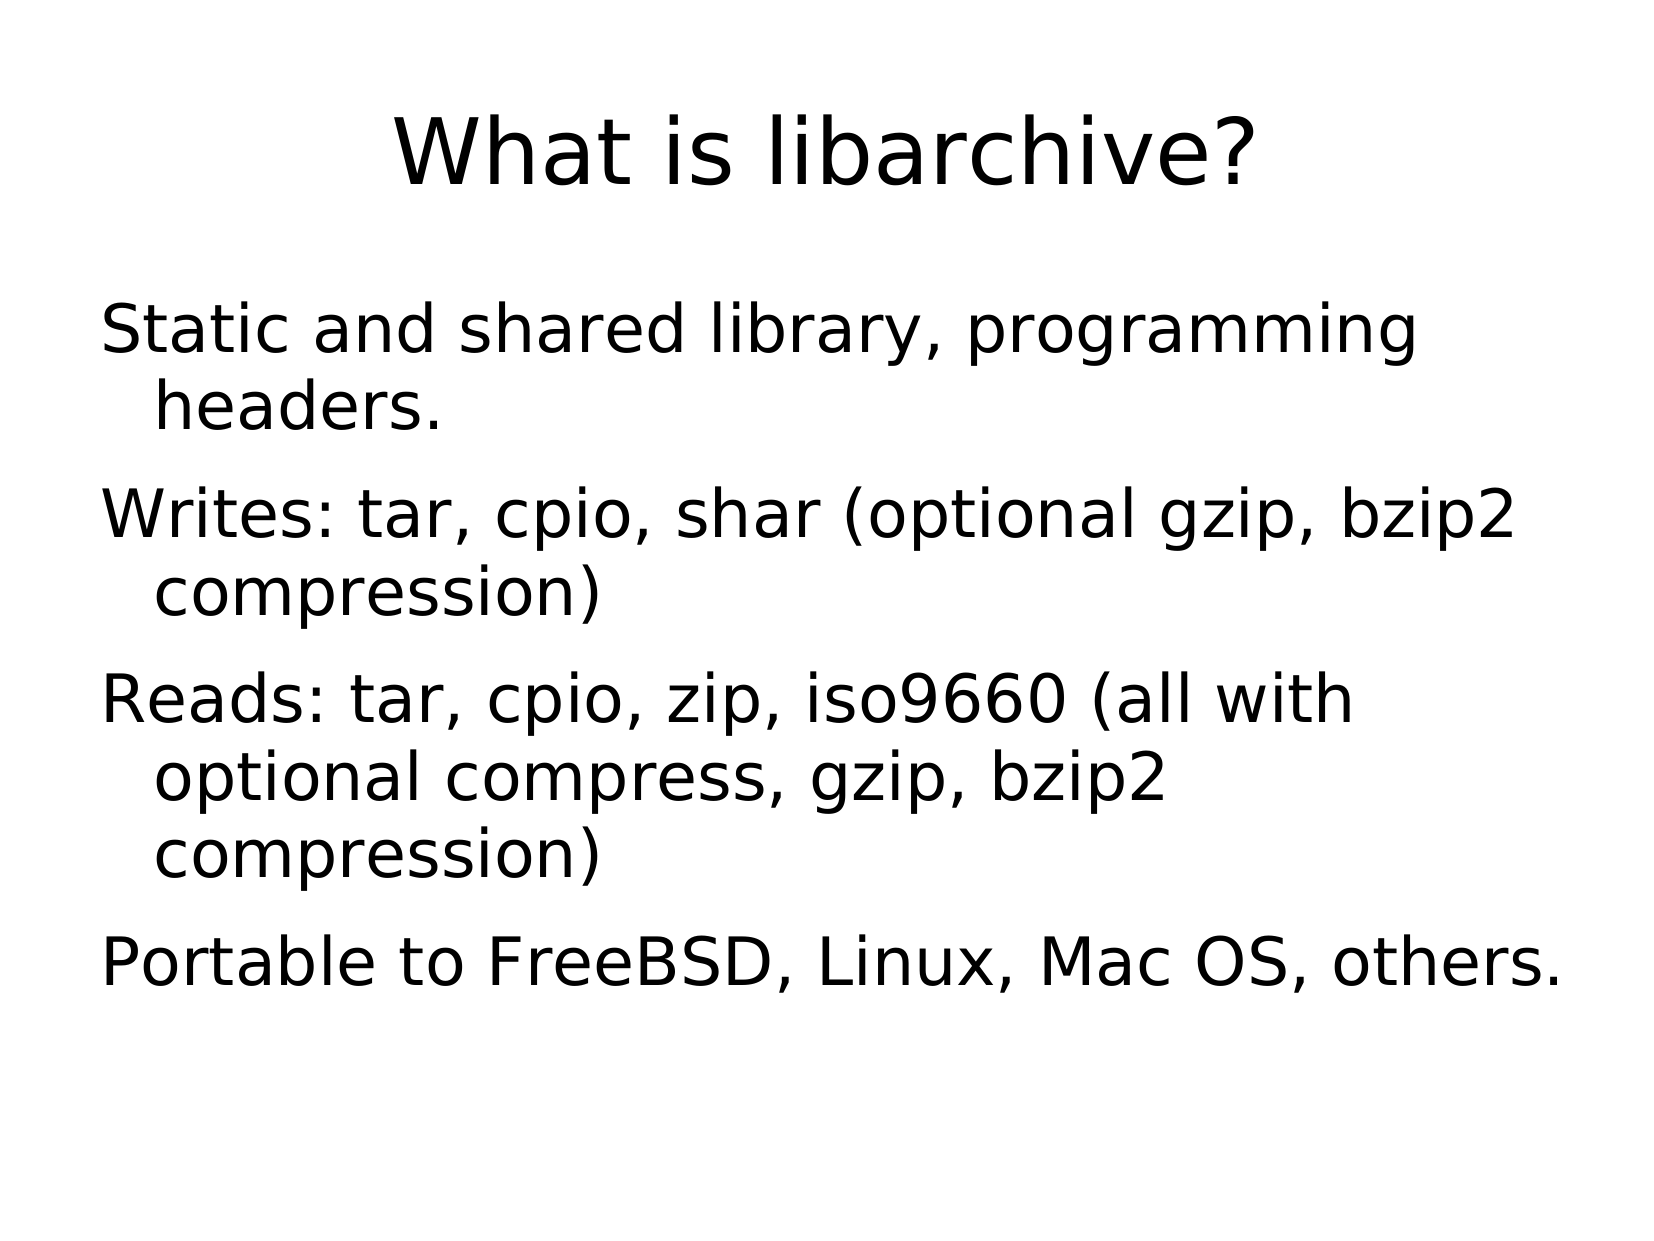

# What is libarchive?
Static and shared library, programming headers.
Writes: tar, cpio, shar (optional gzip, bzip2 compression)
Reads: tar, cpio, zip, iso9660 (all with optional compress, gzip, bzip2 compression)
Portable to FreeBSD, Linux, Mac OS, others.